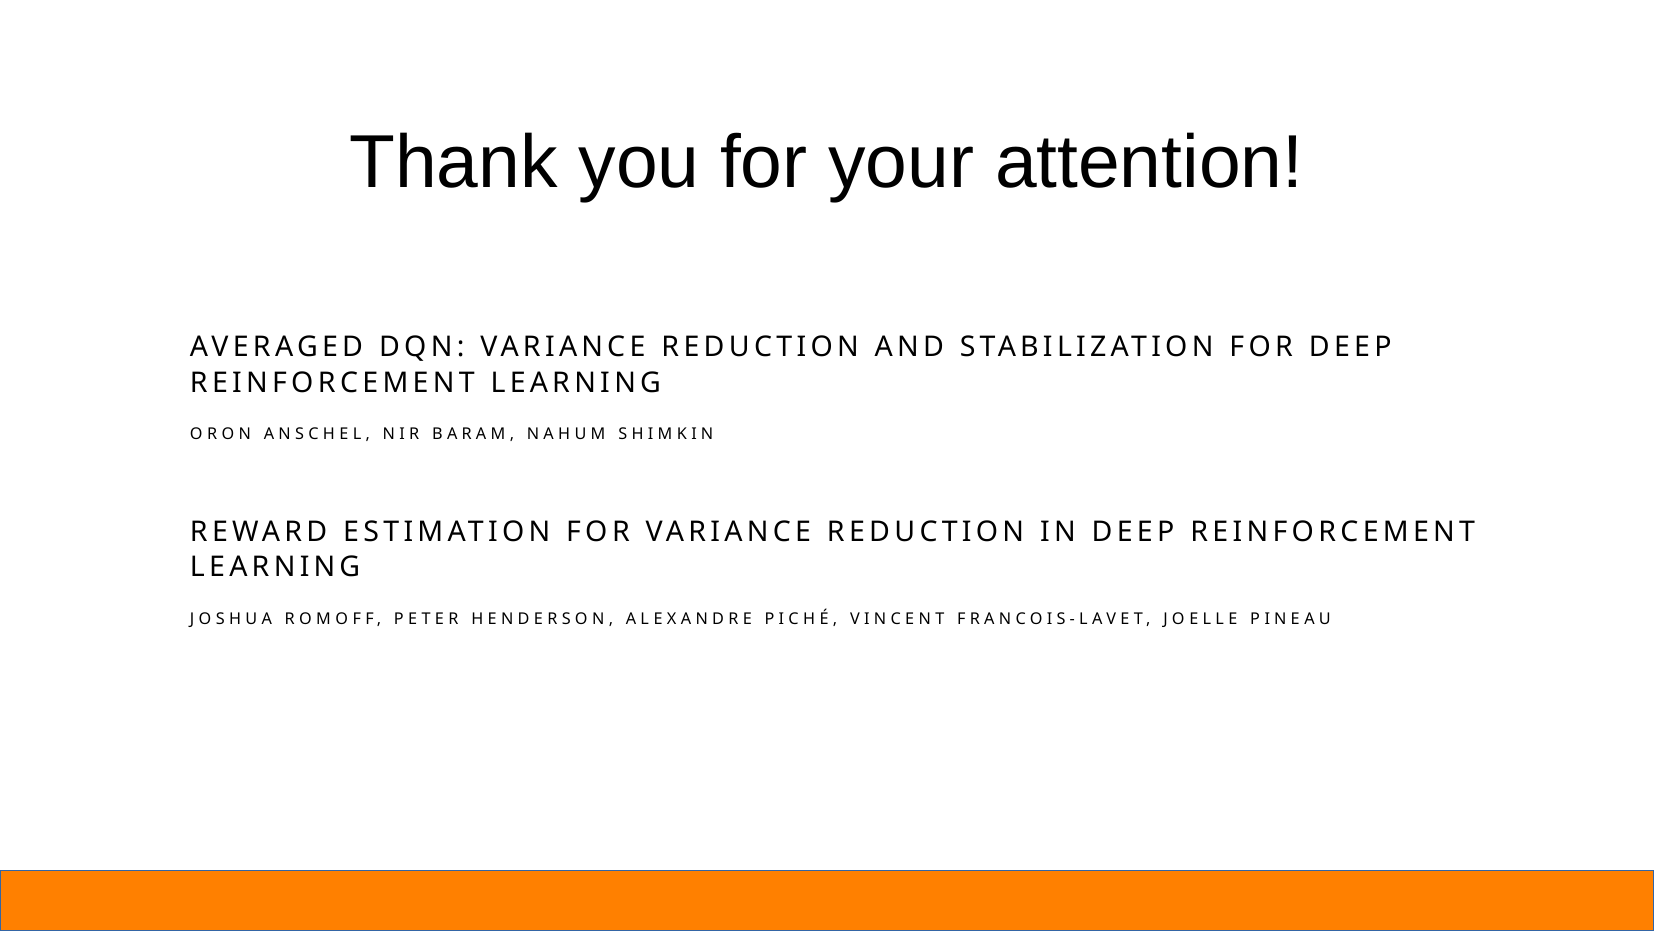

# Thank you for your attention!
Averaged dqn: Variance Reduction and stabilization for Deep Reinforcement Learning
Oron anschel, nir baram, nahum shimkin
Reward Estimation for variance reduction in deep reinforcement learning
Joshua romoff, peter Henderson, alexandre piché, vincent francois-lavet, joelle pineau